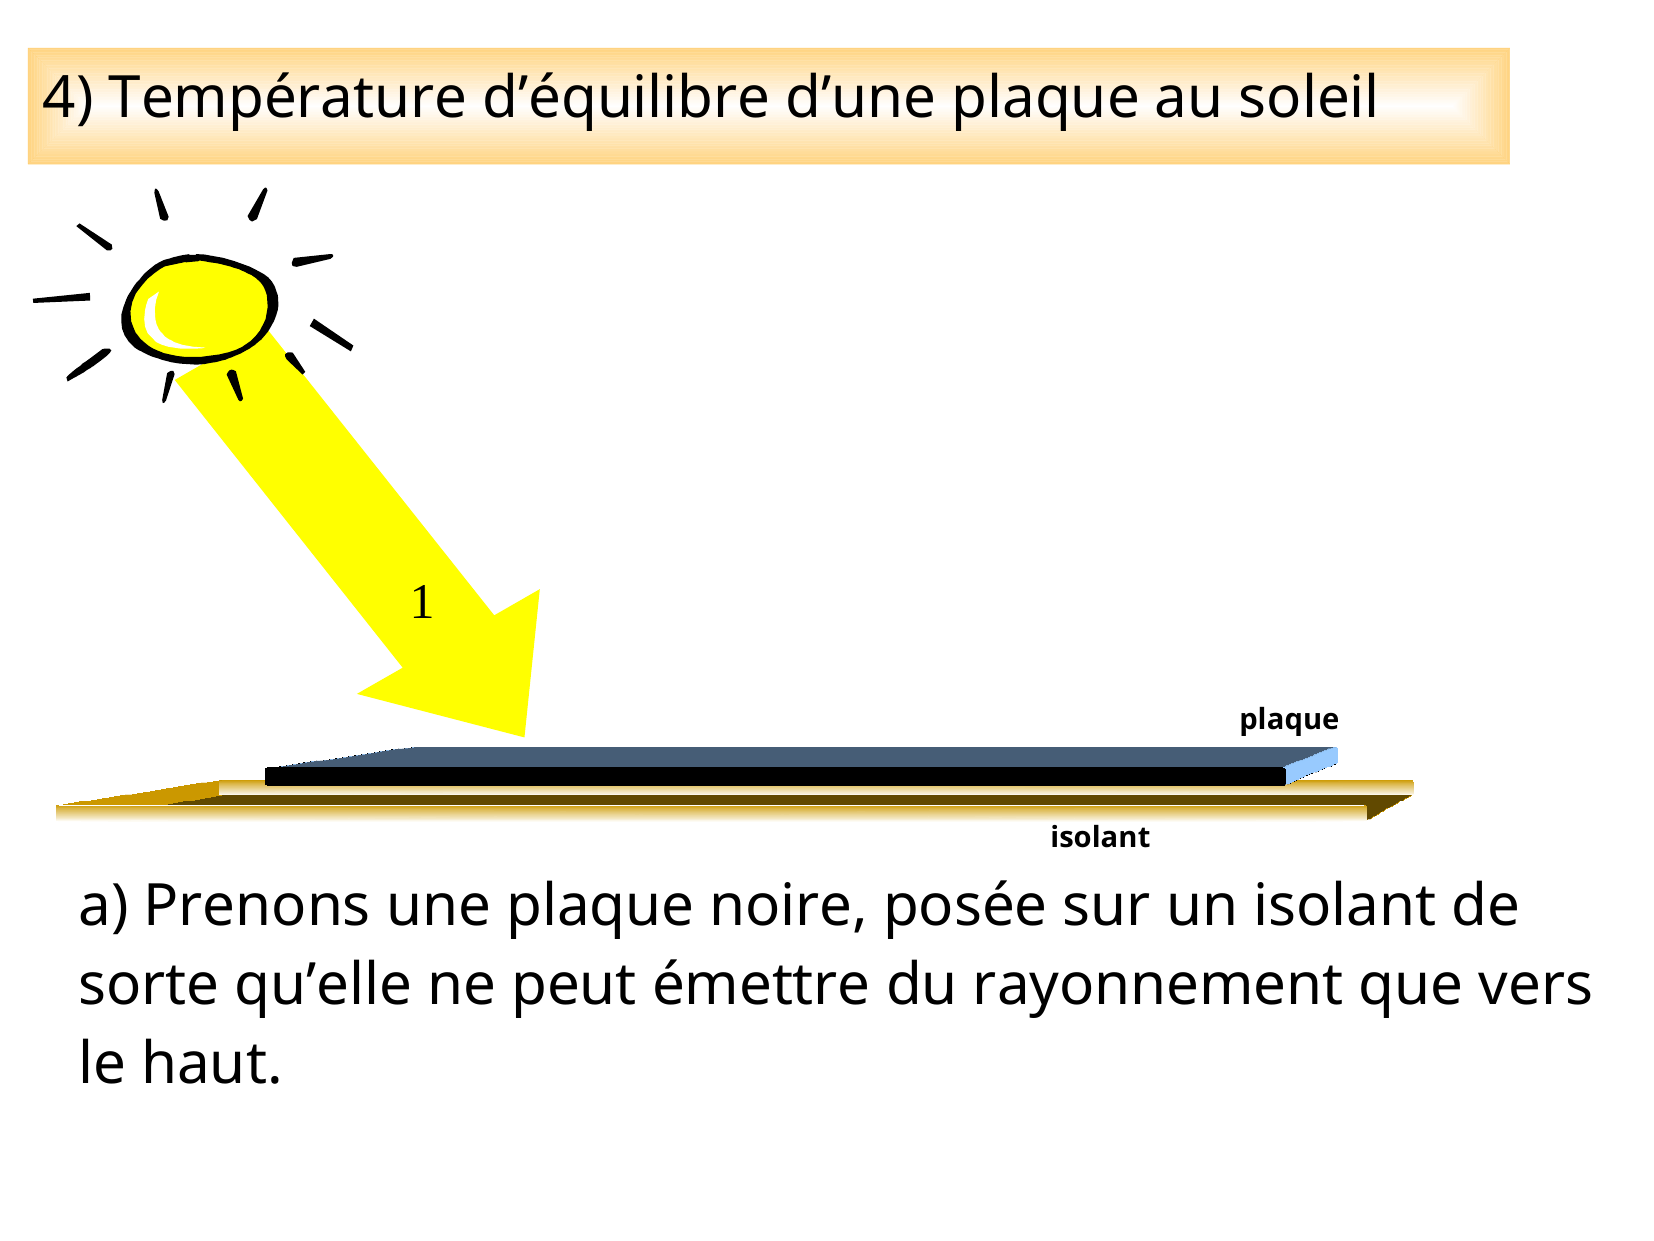

4) Température d’équilibre d’une plaque au soleil
1
plaque
isolant
a) Prenons une plaque noire, posée sur un isolant de sorte qu’elle ne peut émettre du rayonnement que vers le haut.